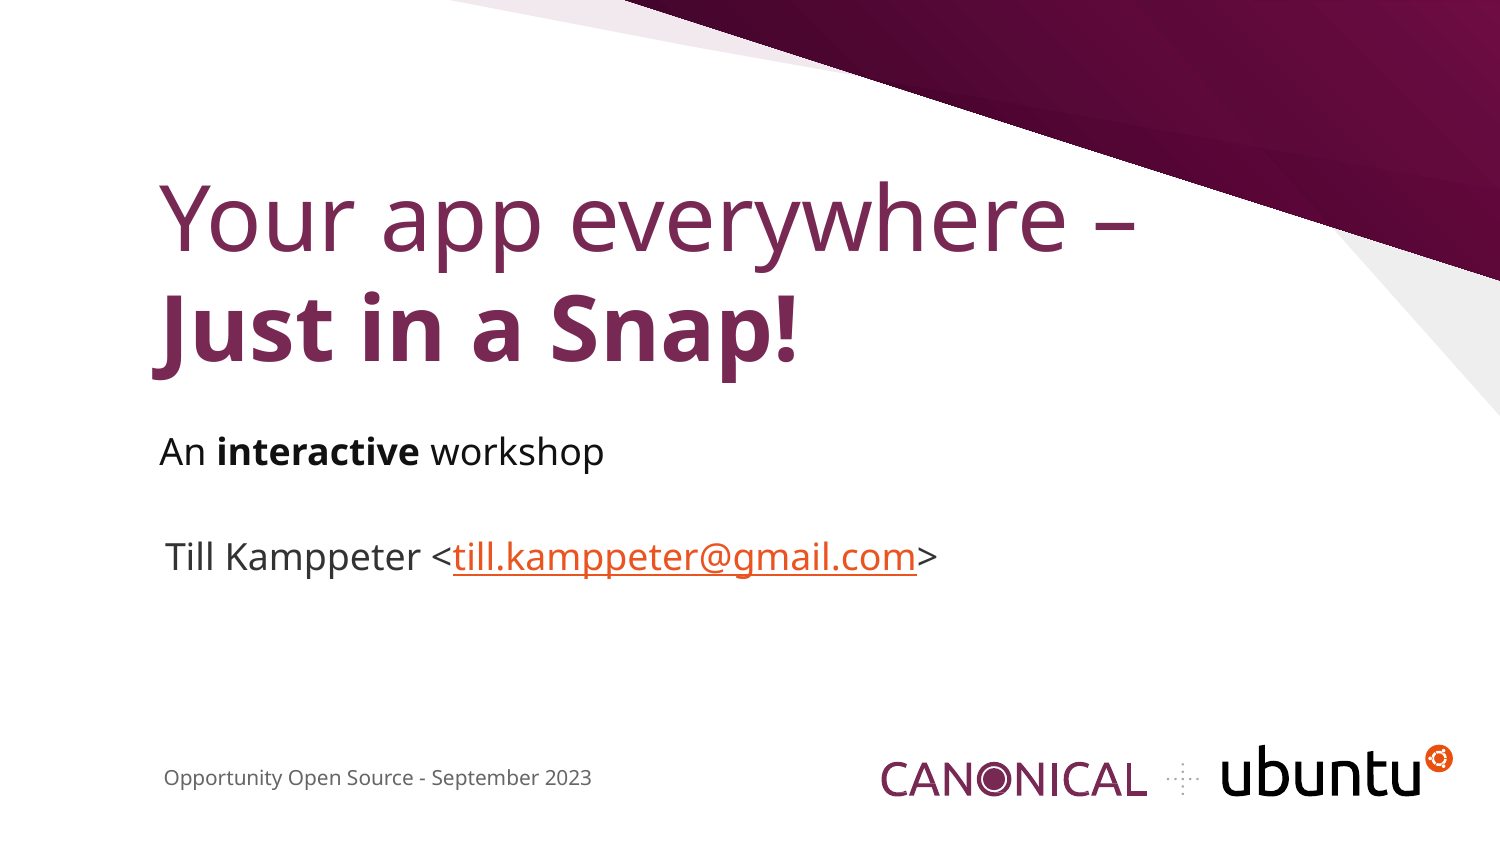

# Your app everywhere – Just in a Snap! An interactive workshop
Till Kamppeter <till.kamppeter@gmail.com>
Opportunity Open Source - September 2023